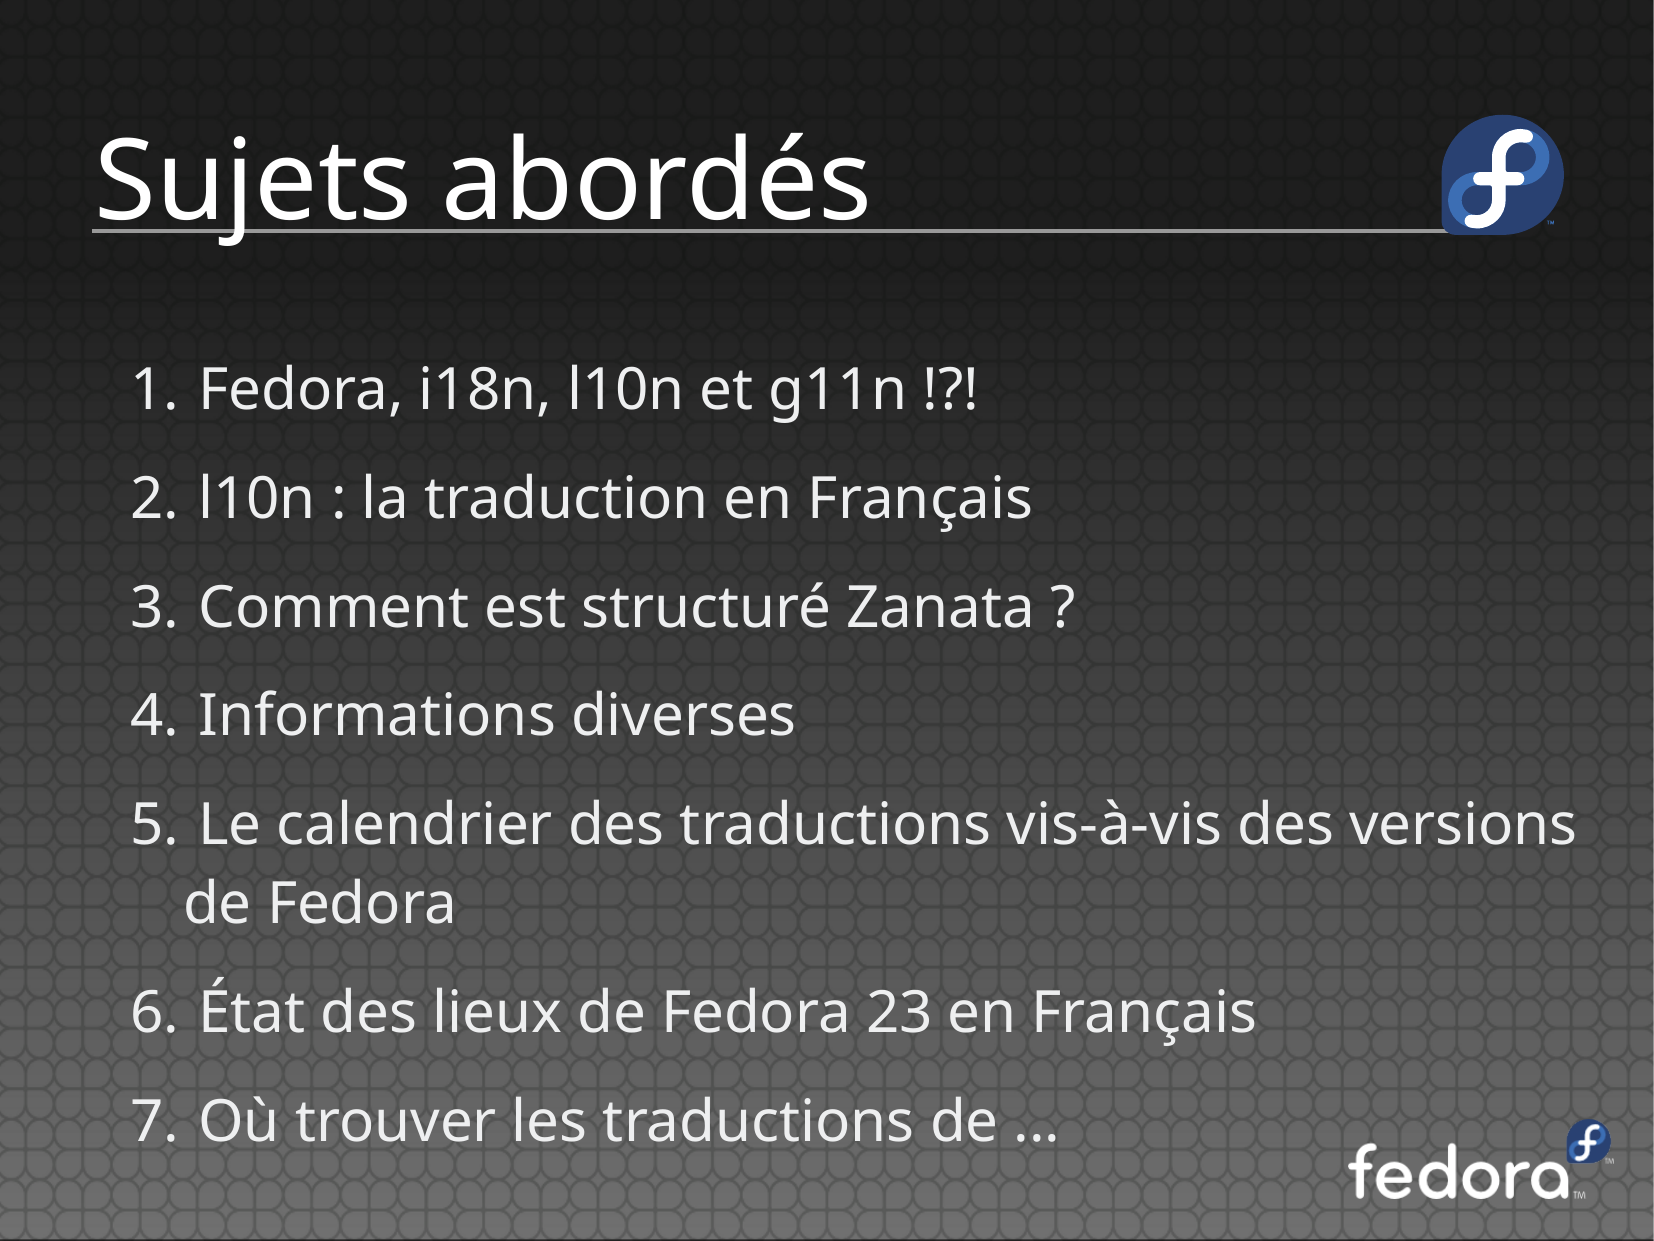

# Sujets abordés
 Fedora, i18n, l10n et g11n !?!
 l10n : la traduction en Français
 Comment est structuré Zanata ?
 Informations diverses
 Le calendrier des traductions vis-à-vis des versions de Fedora
 État des lieux de Fedora 23 en Français
 Où trouver les traductions de ...